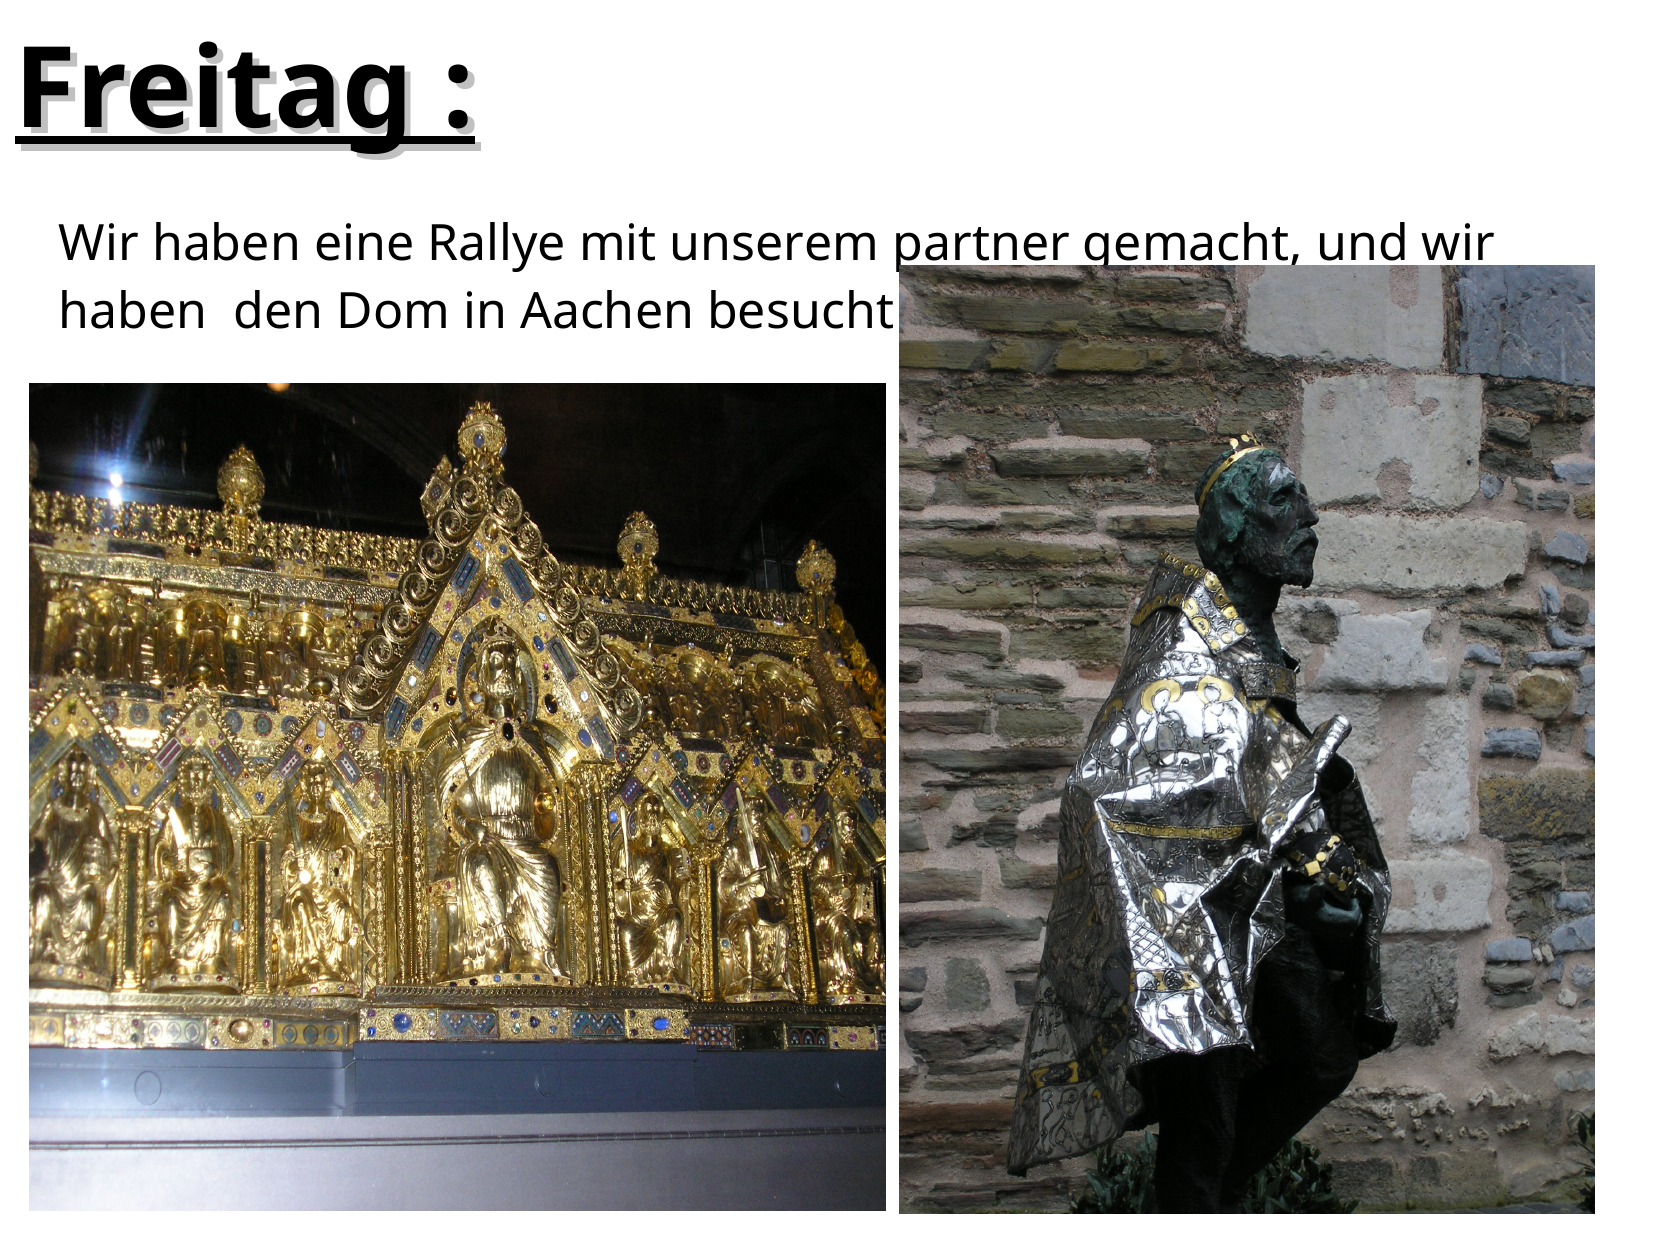

Freitag :
Wir haben eine Rallye mit unserem partner gemacht, und wir haben den Dom in Aachen besucht